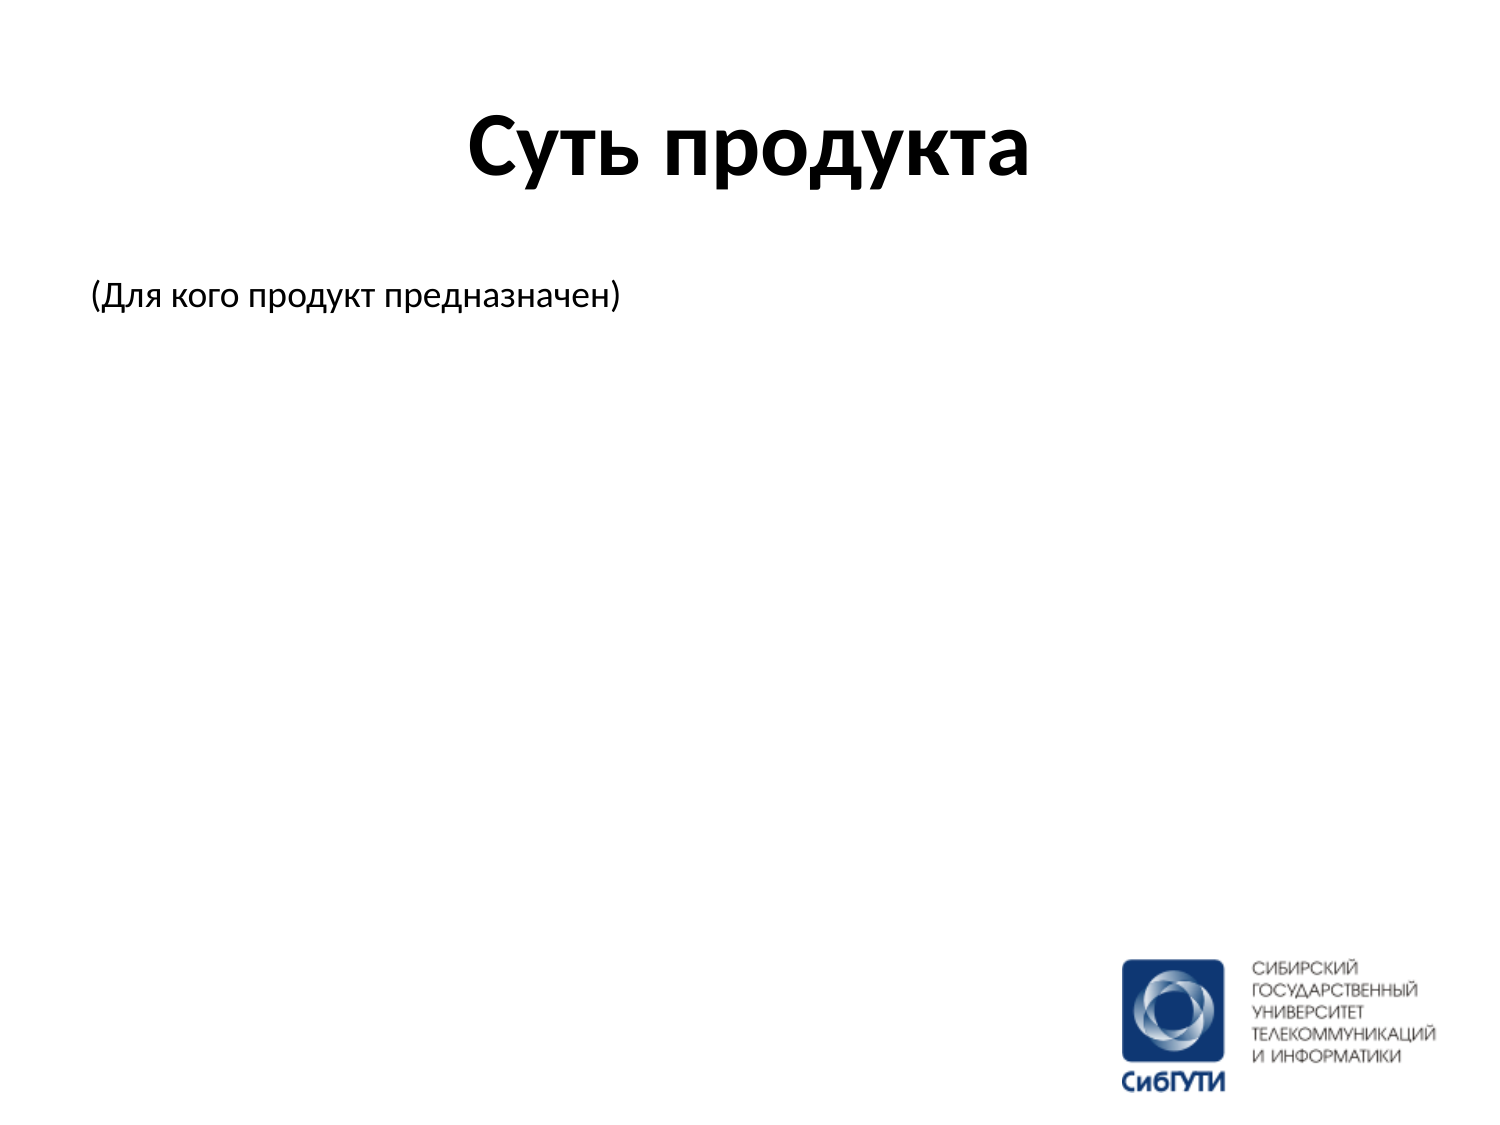

# Суть продукта
(Для кого продукт предназначен)